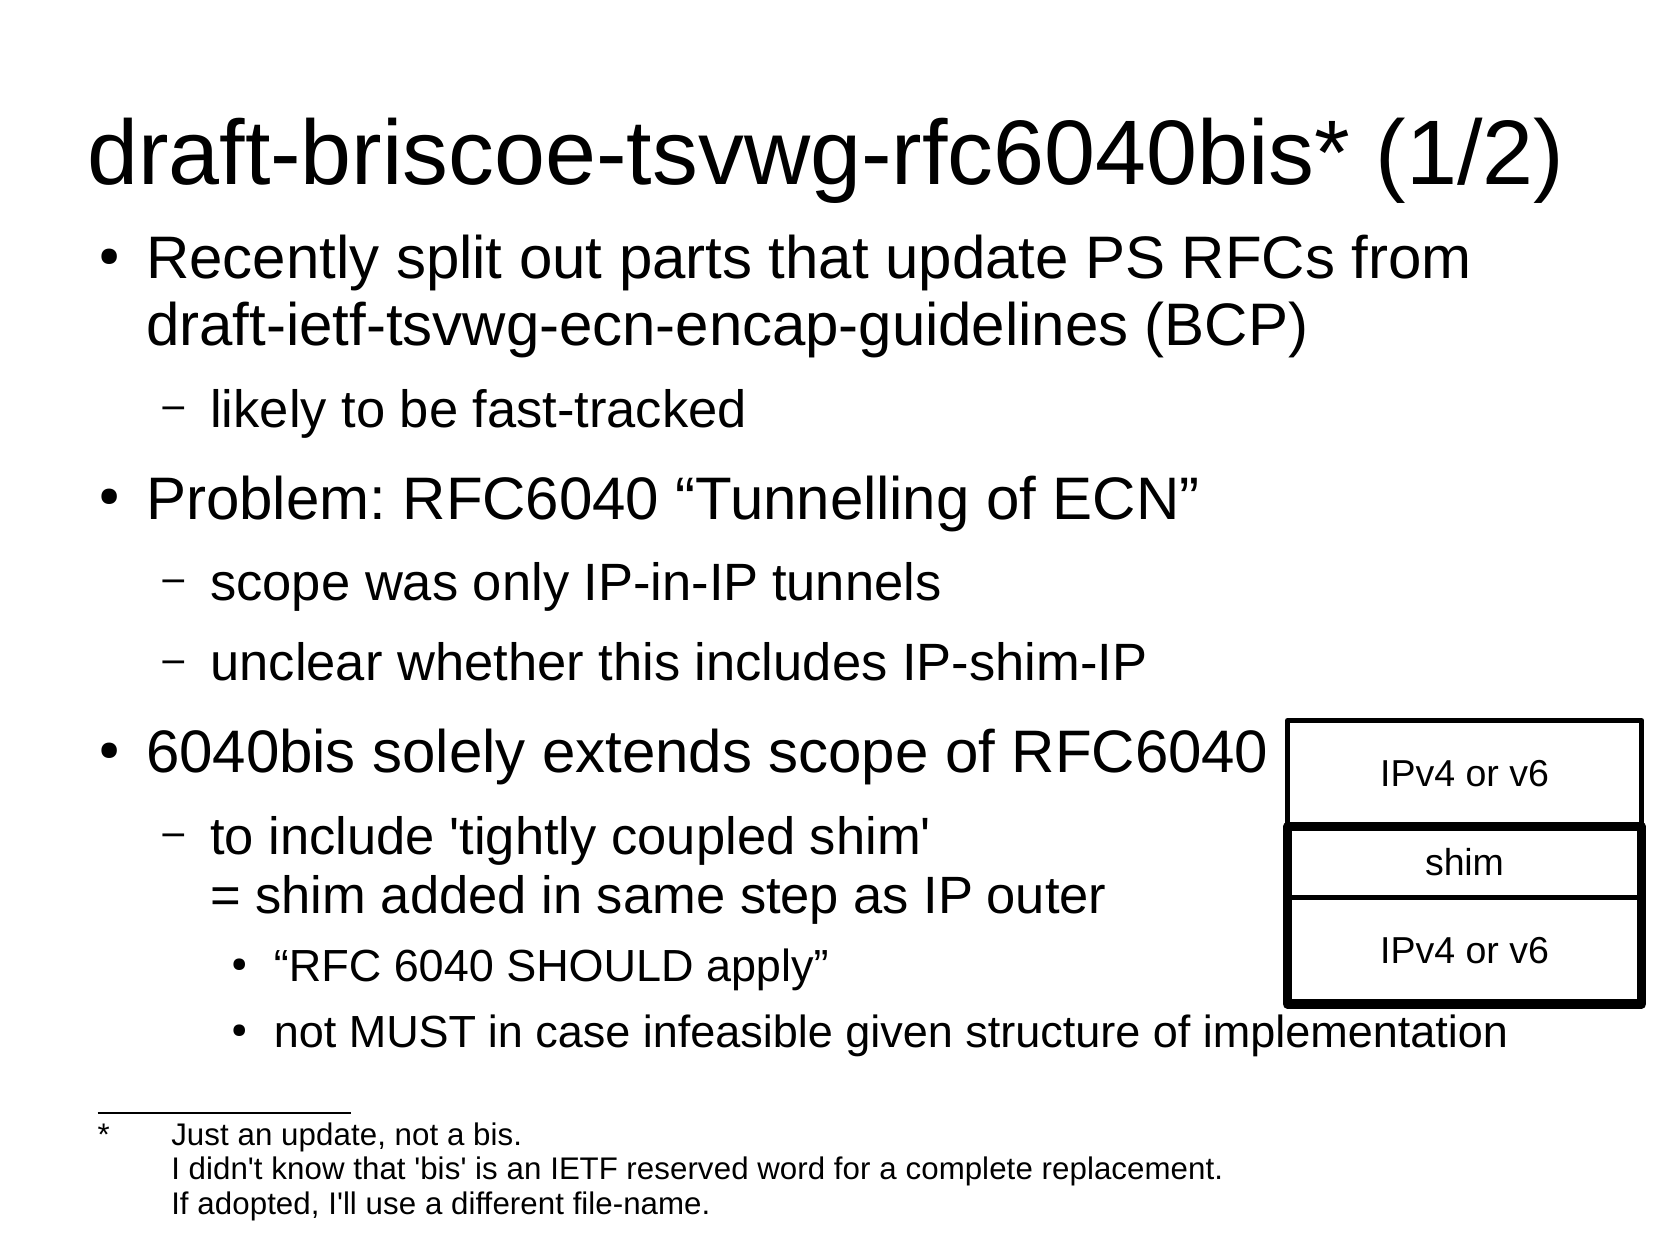

# draft-briscoe-tsvwg-rfc6040bis* (1/2)
Recently split out parts that update PS RFCs from draft-ietf-tsvwg-ecn-encap-guidelines (BCP)
likely to be fast-tracked
Problem: RFC6040 “Tunnelling of ECN”
scope was only IP-in-IP tunnels
unclear whether this includes IP-shim-IP
6040bis solely extends scope of RFC6040
to include 'tightly coupled shim'
= shim added in same step as IP outer
“RFC 6040 SHOULD apply”
not MUST in case infeasible given structure of implementation
IPv4 or v6
shim
IPv4 or v6
* 	Just an update, not a bis.
	I didn't know that 'bis' is an IETF reserved word for a complete replacement.
	If adopted, I'll use a different file-name.